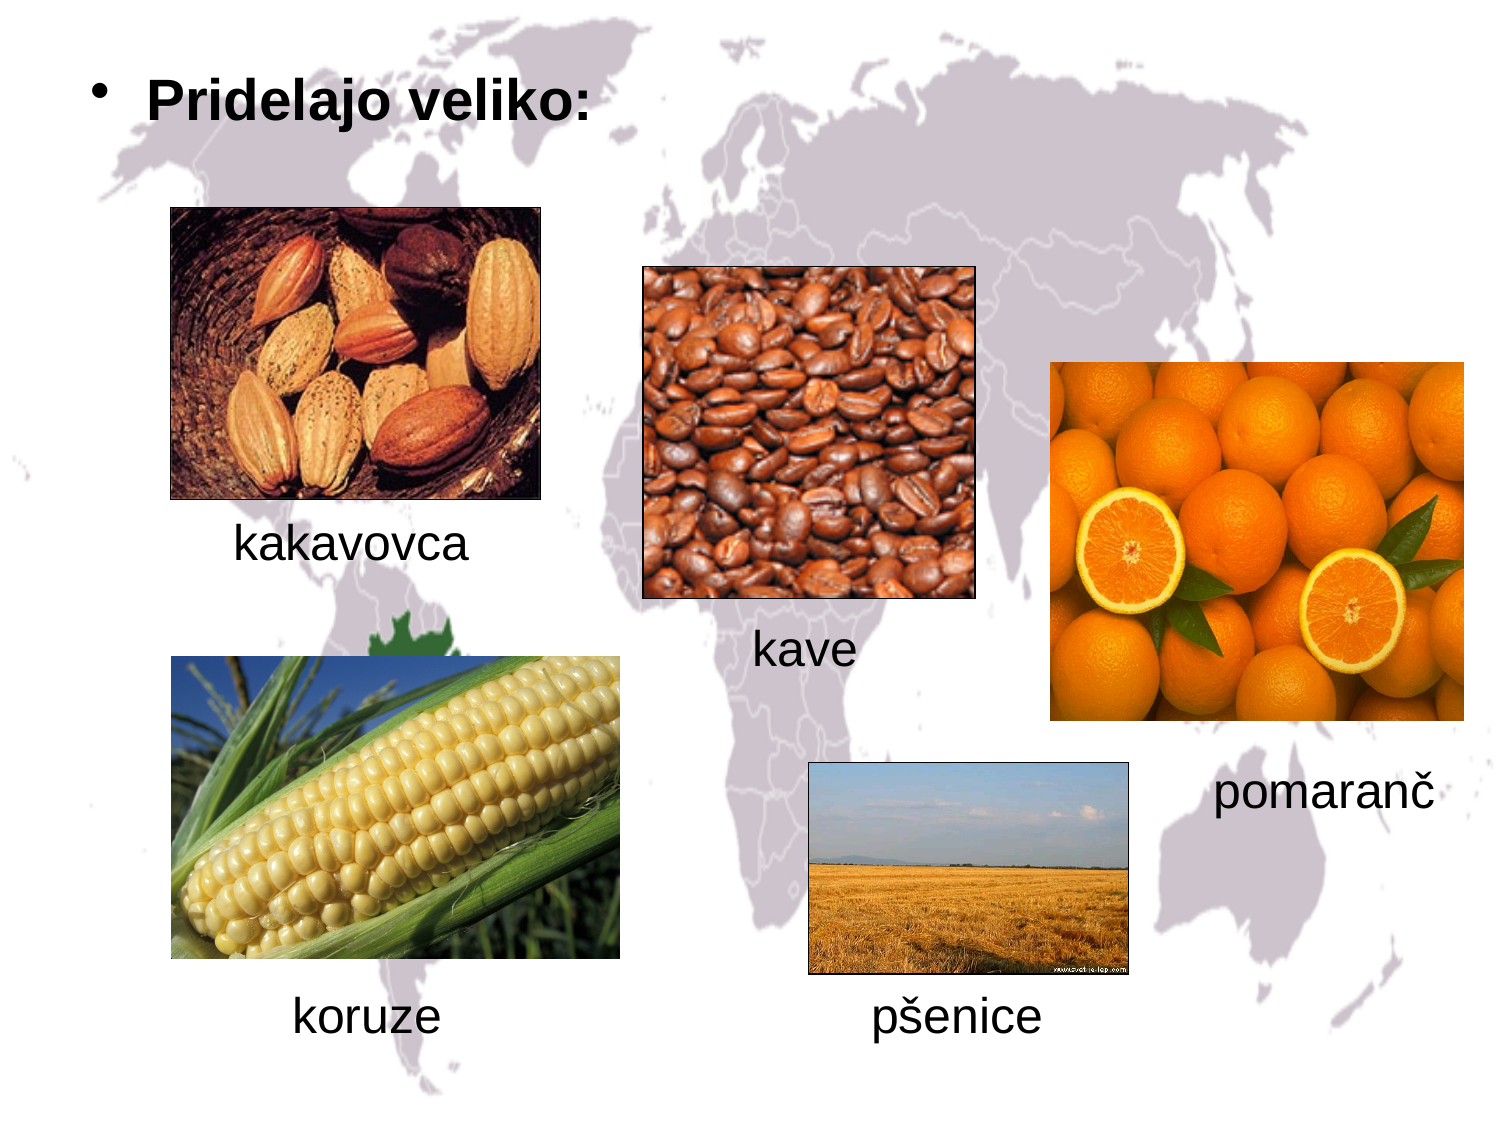

#
Pridelajo veliko:
kakavovca
kave
pomaranč
koruze
pšenice